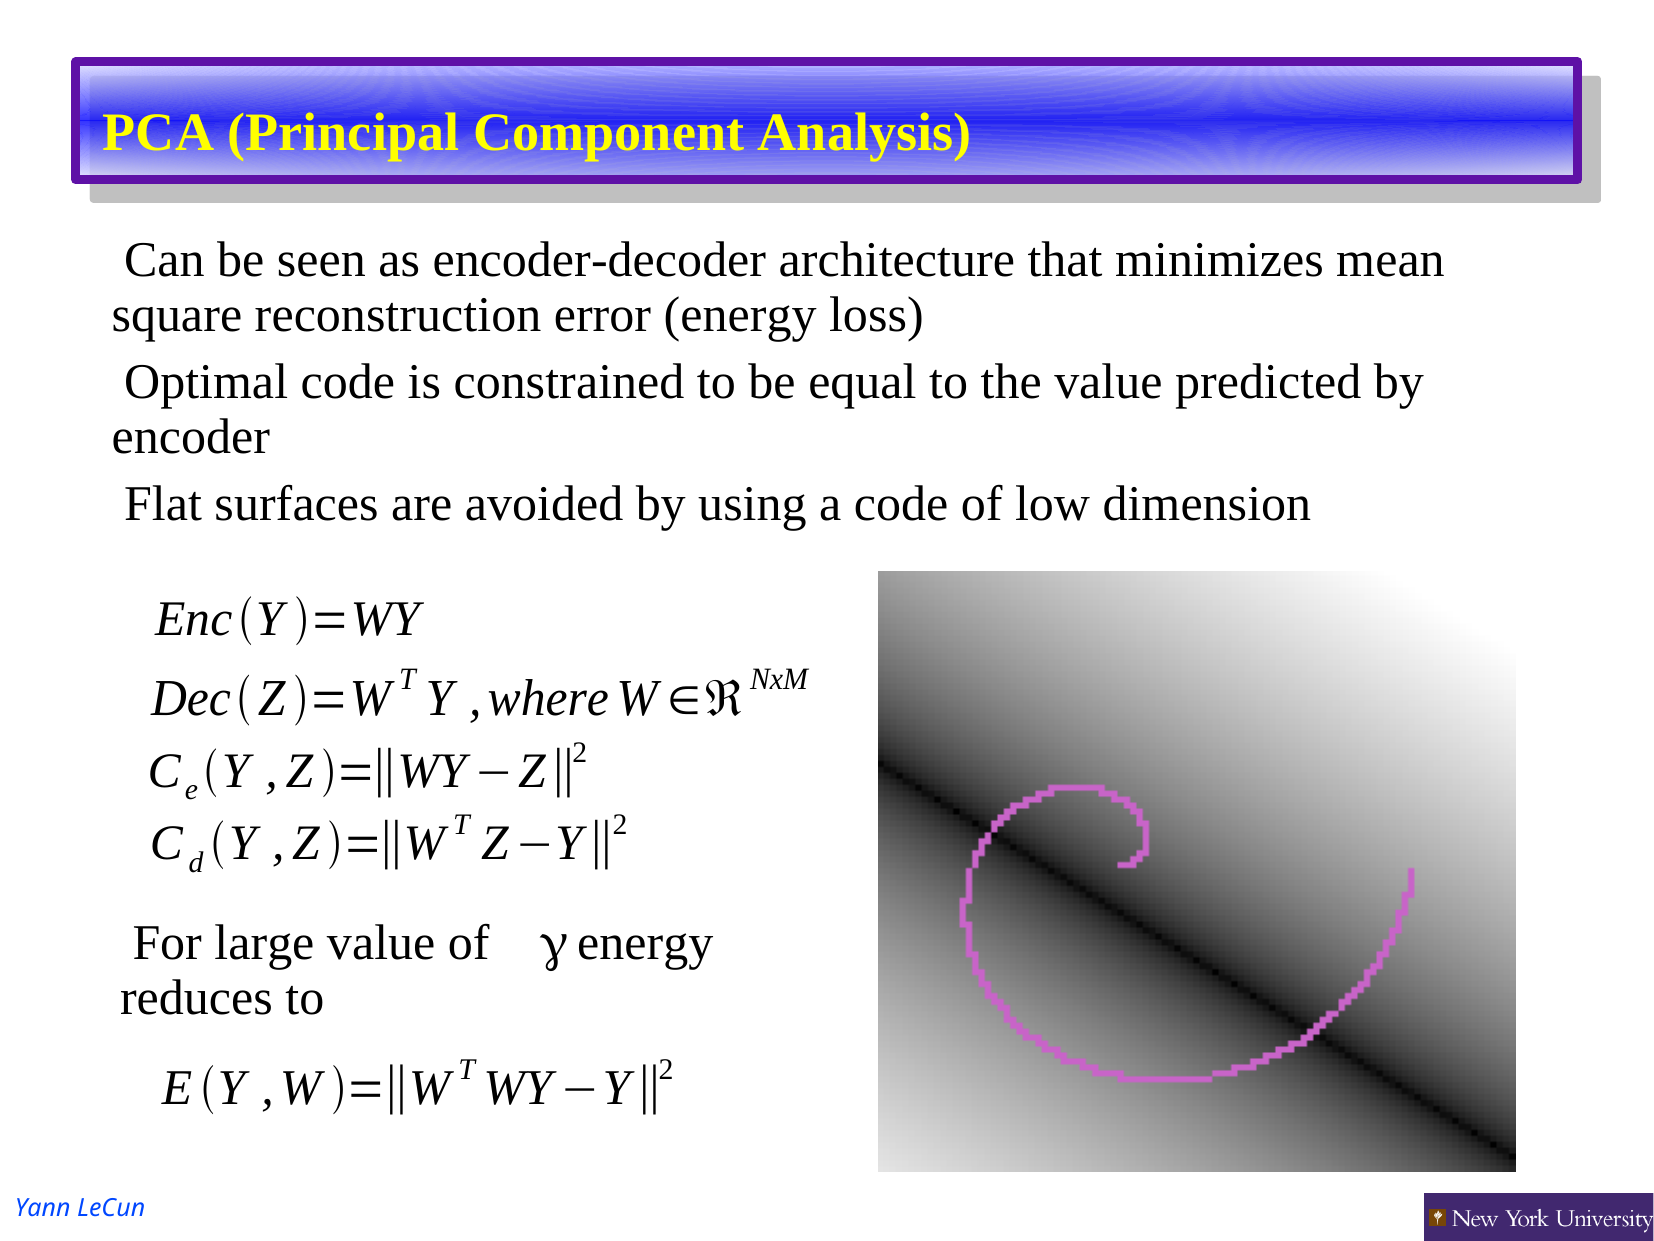

# PCA (Principal Component Analysis)
 Can be seen as encoder-decoder architecture that minimizes mean square reconstruction error (energy loss)
 Optimal code is constrained to be equal to the value predicted by encoder
 Flat surfaces are avoided by using a code of low dimension
 For large value of energy reduces to